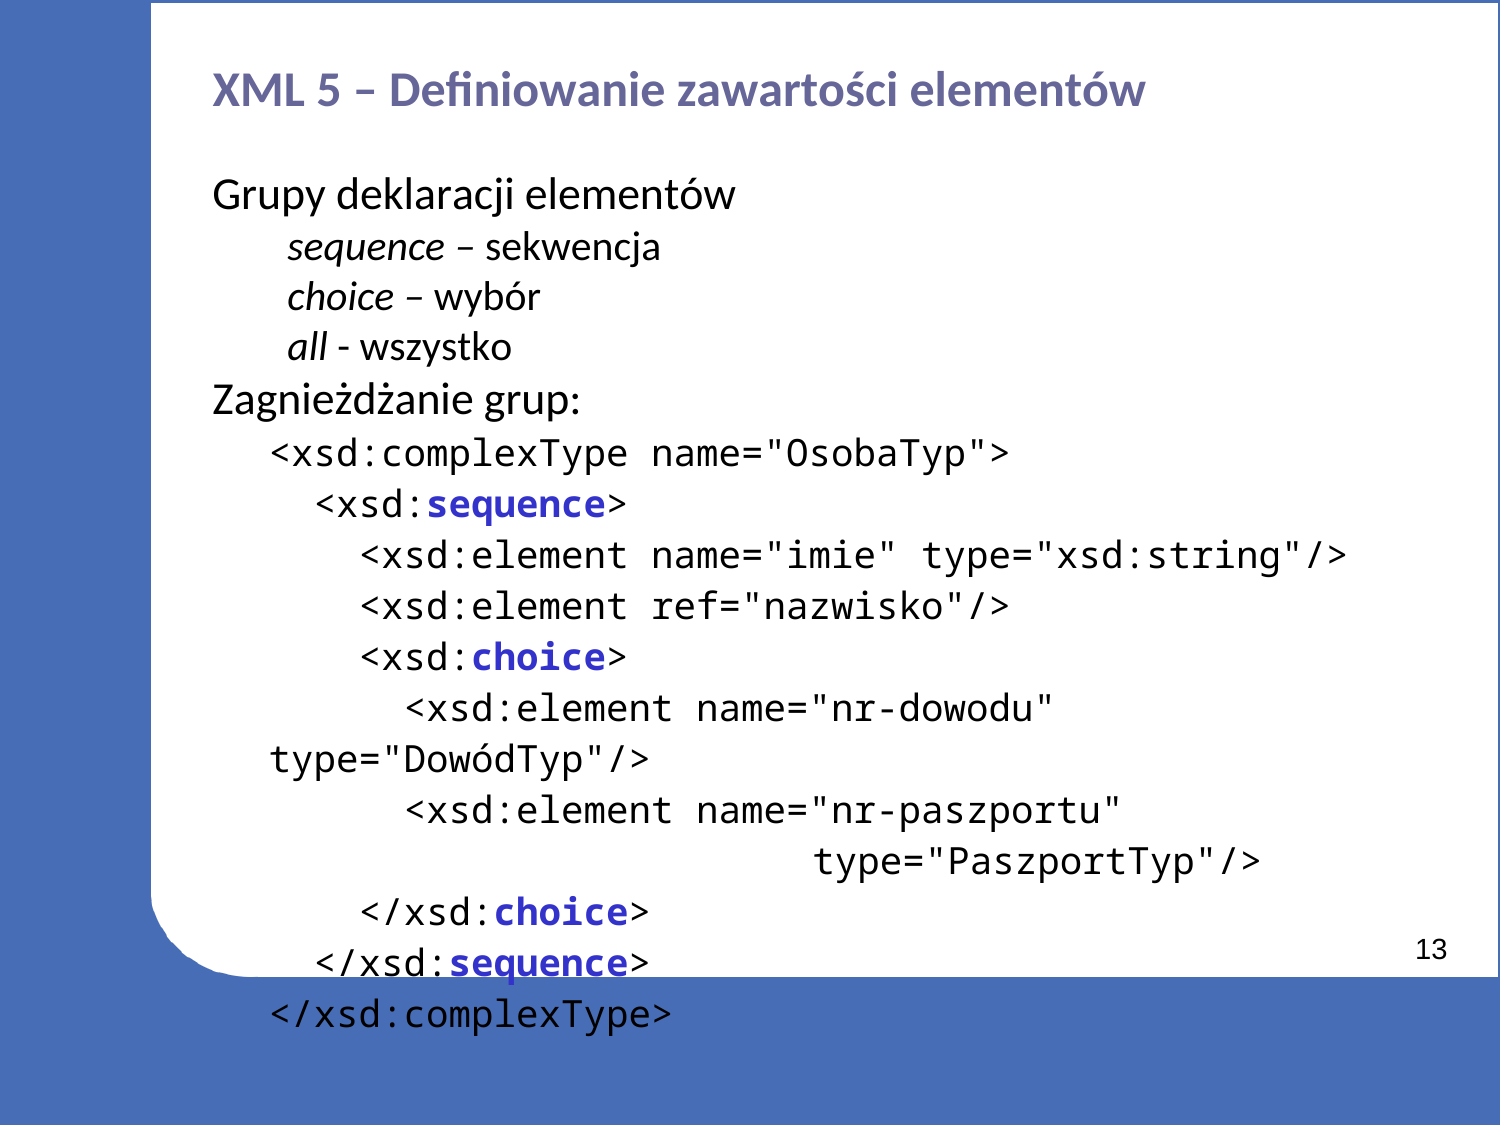

# XML 5 – Definiowanie zawartości elementów
Grupy deklaracji elementów
sequence – sekwencja
choice – wybór
all - wszystko
Zagnieżdżanie grup:
<xsd:complexType name="OsobaTyp">
 <xsd:sequence>
 <xsd:element name="imie" type="xsd:string"/>
 <xsd:element ref="nazwisko"/>
 <xsd:choice>
 <xsd:element name="nr-dowodu" type="DowódTyp"/>
 <xsd:element name="nr-paszportu" 						type="PaszportTyp"/>
 </xsd:choice>
 </xsd:sequence>
</xsd:complexType>
13